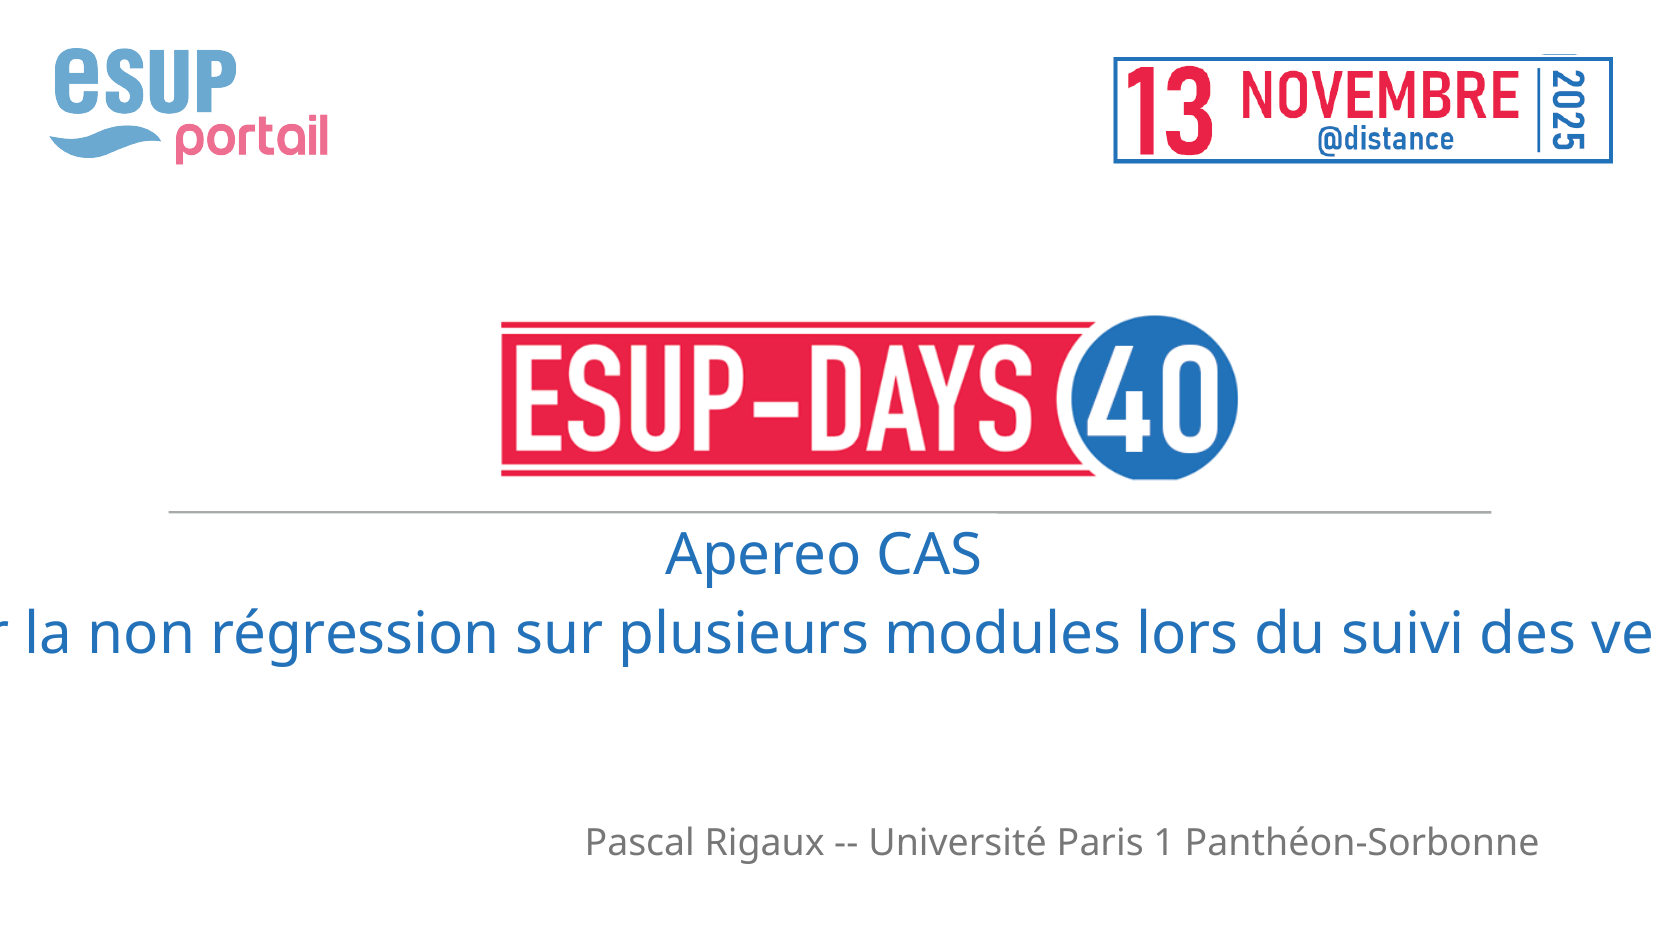

Apereo CAS
Vérifier la non régression sur plusieurs modules lors du suivi des versions
Pascal Rigaux -- Université Paris 1 Panthéon-Sorbonne